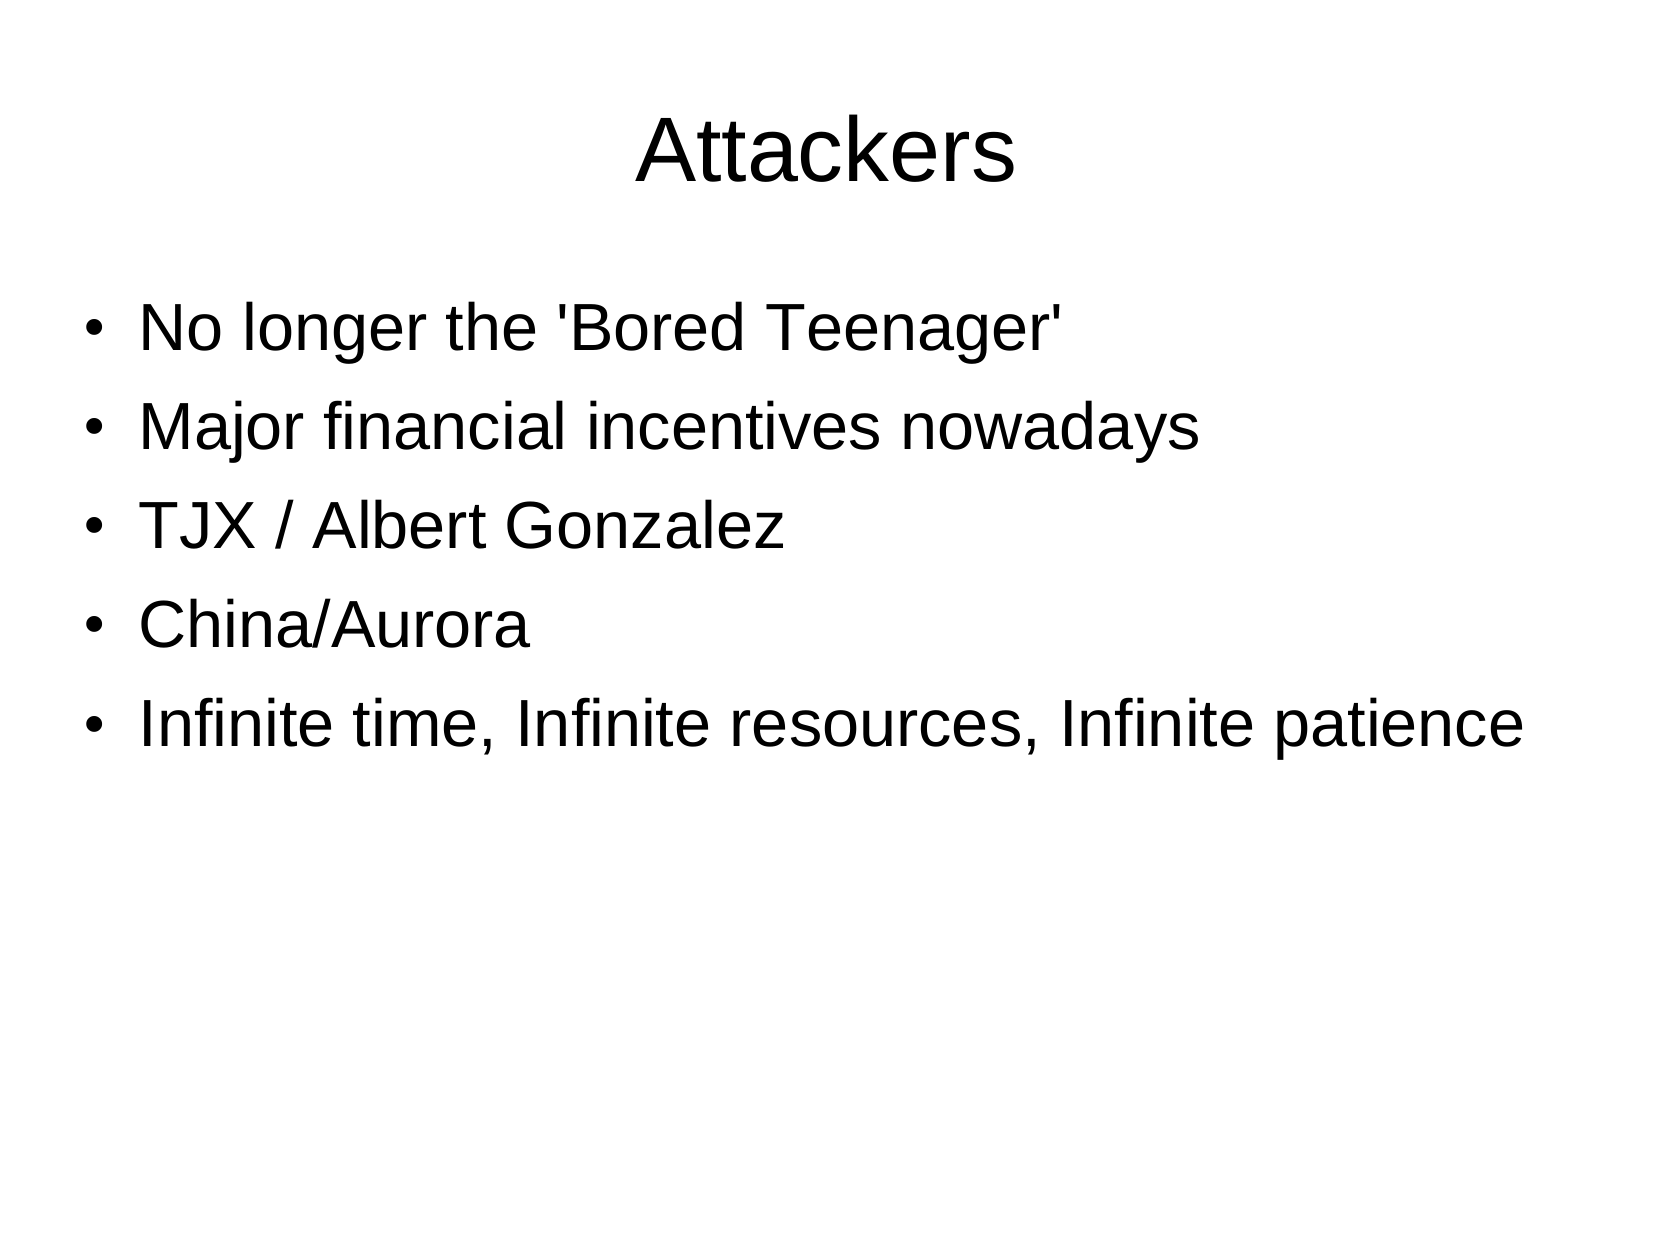

# Attackers
No longer the 'Bored Teenager'
Major financial incentives nowadays
TJX / Albert Gonzalez
China/Aurora
Infinite time, Infinite resources, Infinite patience